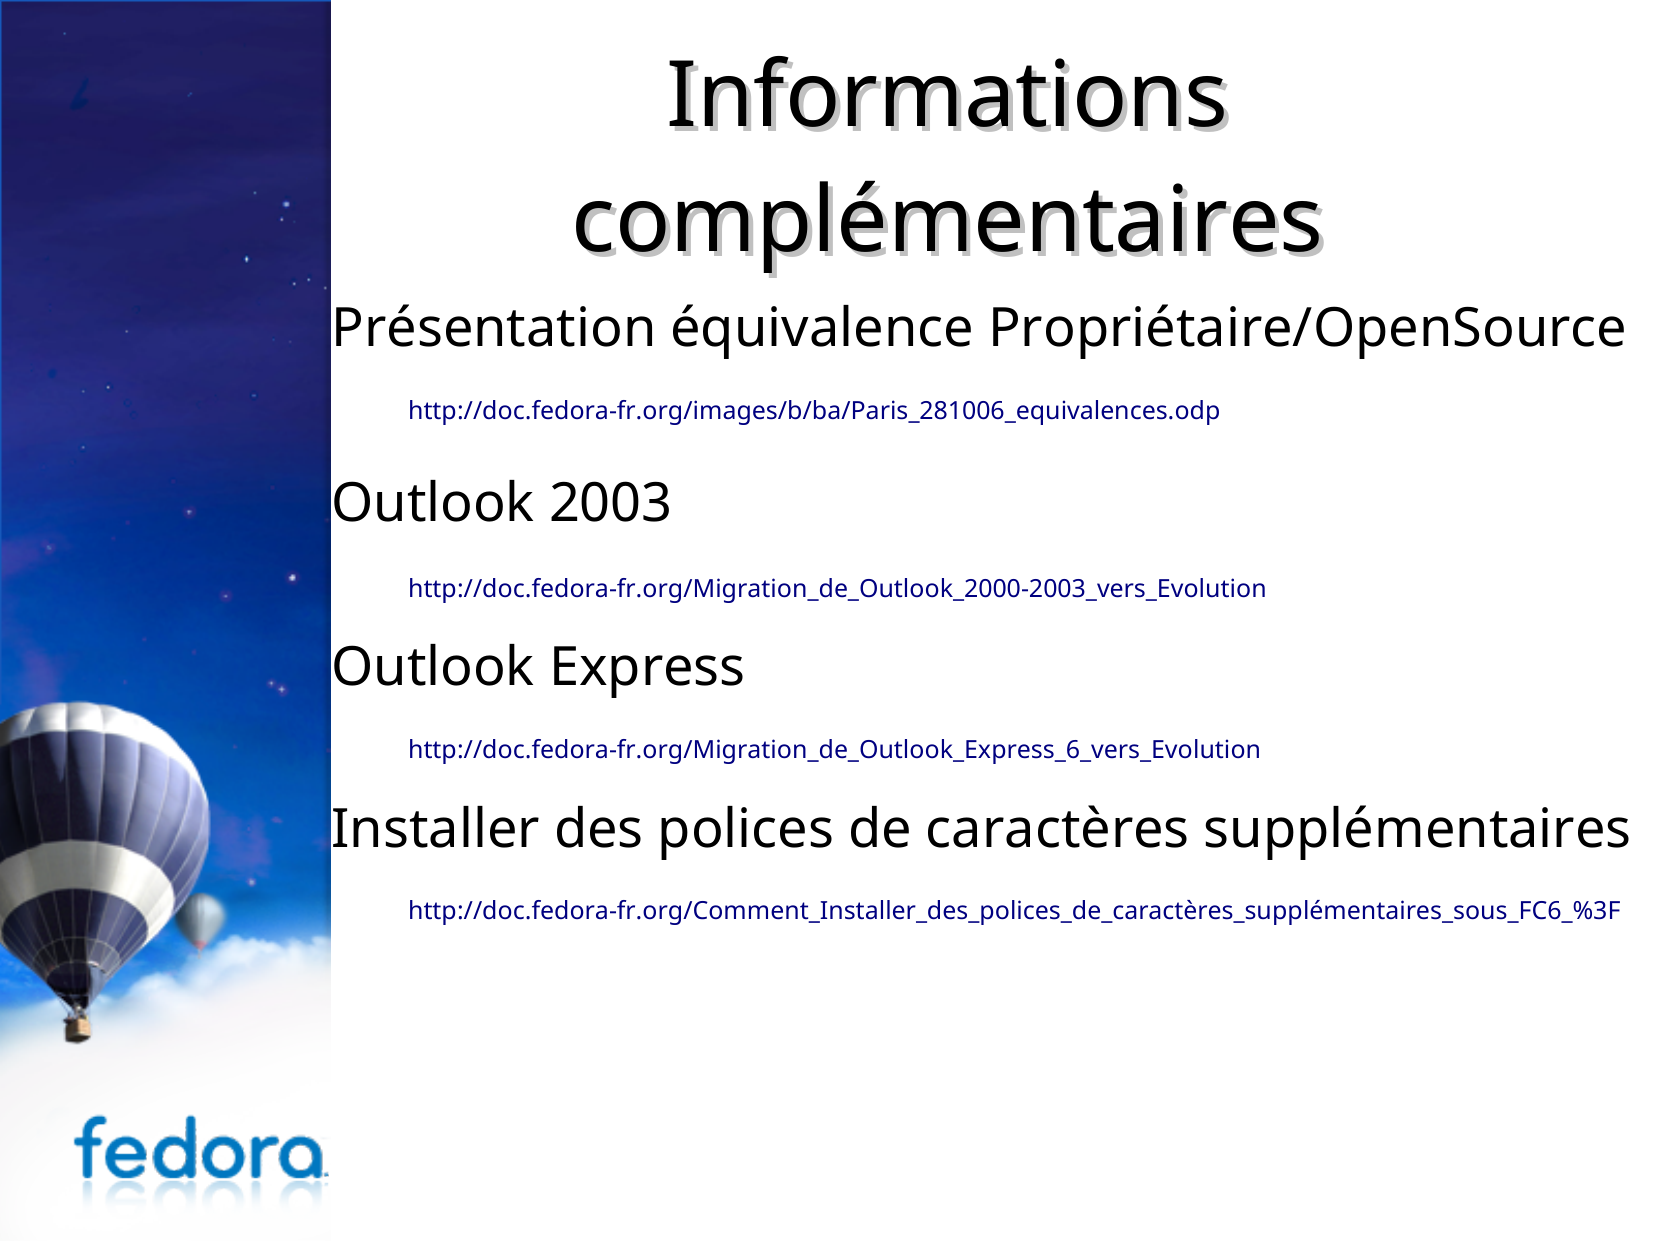

# Informations complémentaires
Présentation équivalence Propriétaire/OpenSource
http://doc.fedora-fr.org/images/b/ba/Paris_281006_equivalences.odp
Outlook 2003
http://doc.fedora-fr.org/Migration_de_Outlook_2000-2003_vers_Evolution
Outlook Express
http://doc.fedora-fr.org/Migration_de_Outlook_Express_6_vers_Evolution
Installer des polices de caractères supplémentaires
http://doc.fedora-fr.org/Comment_Installer_des_polices_de_caractères_supplémentaires_sous_FC6_%3F